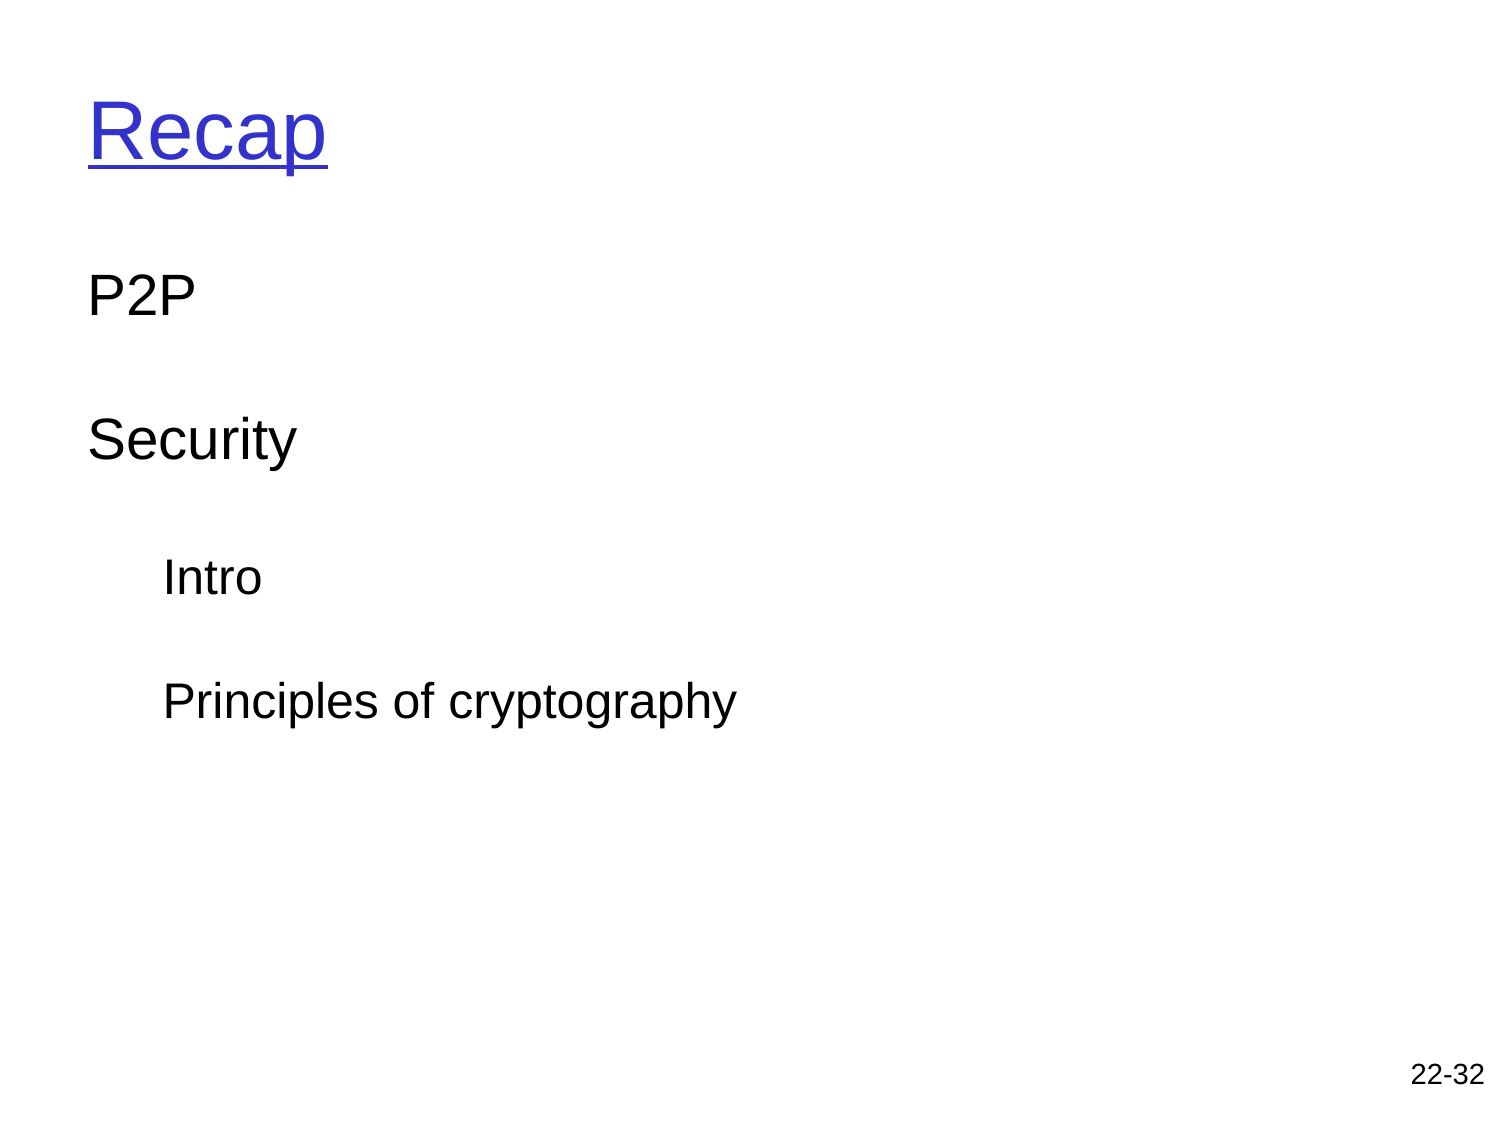

# Recap
P2P
Security
Intro
Principles of cryptography
32